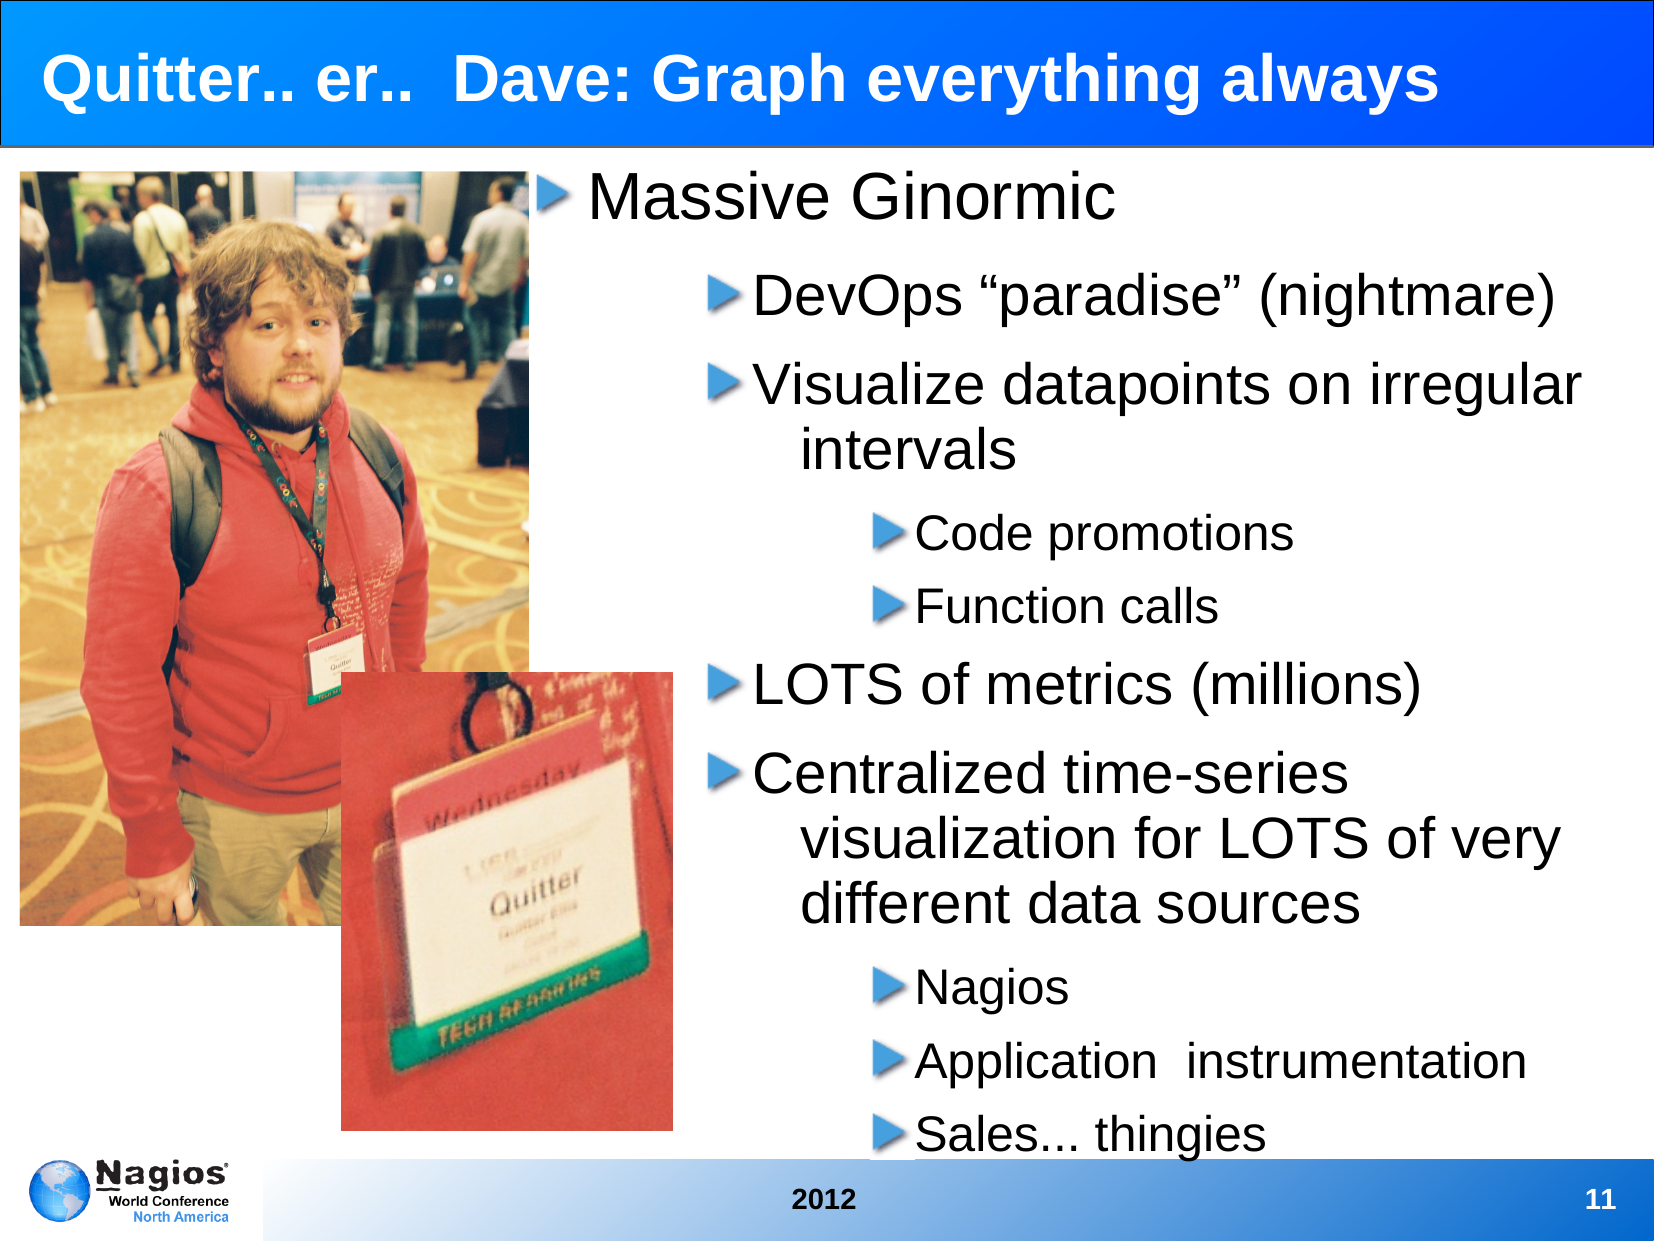

# Quitter.. er.. Dave: Graph everything always
Massive Ginormic
DevOps “paradise” (nightmare)
Visualize datapoints on irregular intervals
Code promotions
Function calls
LOTS of metrics (millions)
Centralized time-series visualization for LOTS of very different data sources
Nagios
Application instrumentation
Sales... thingies
2011
11